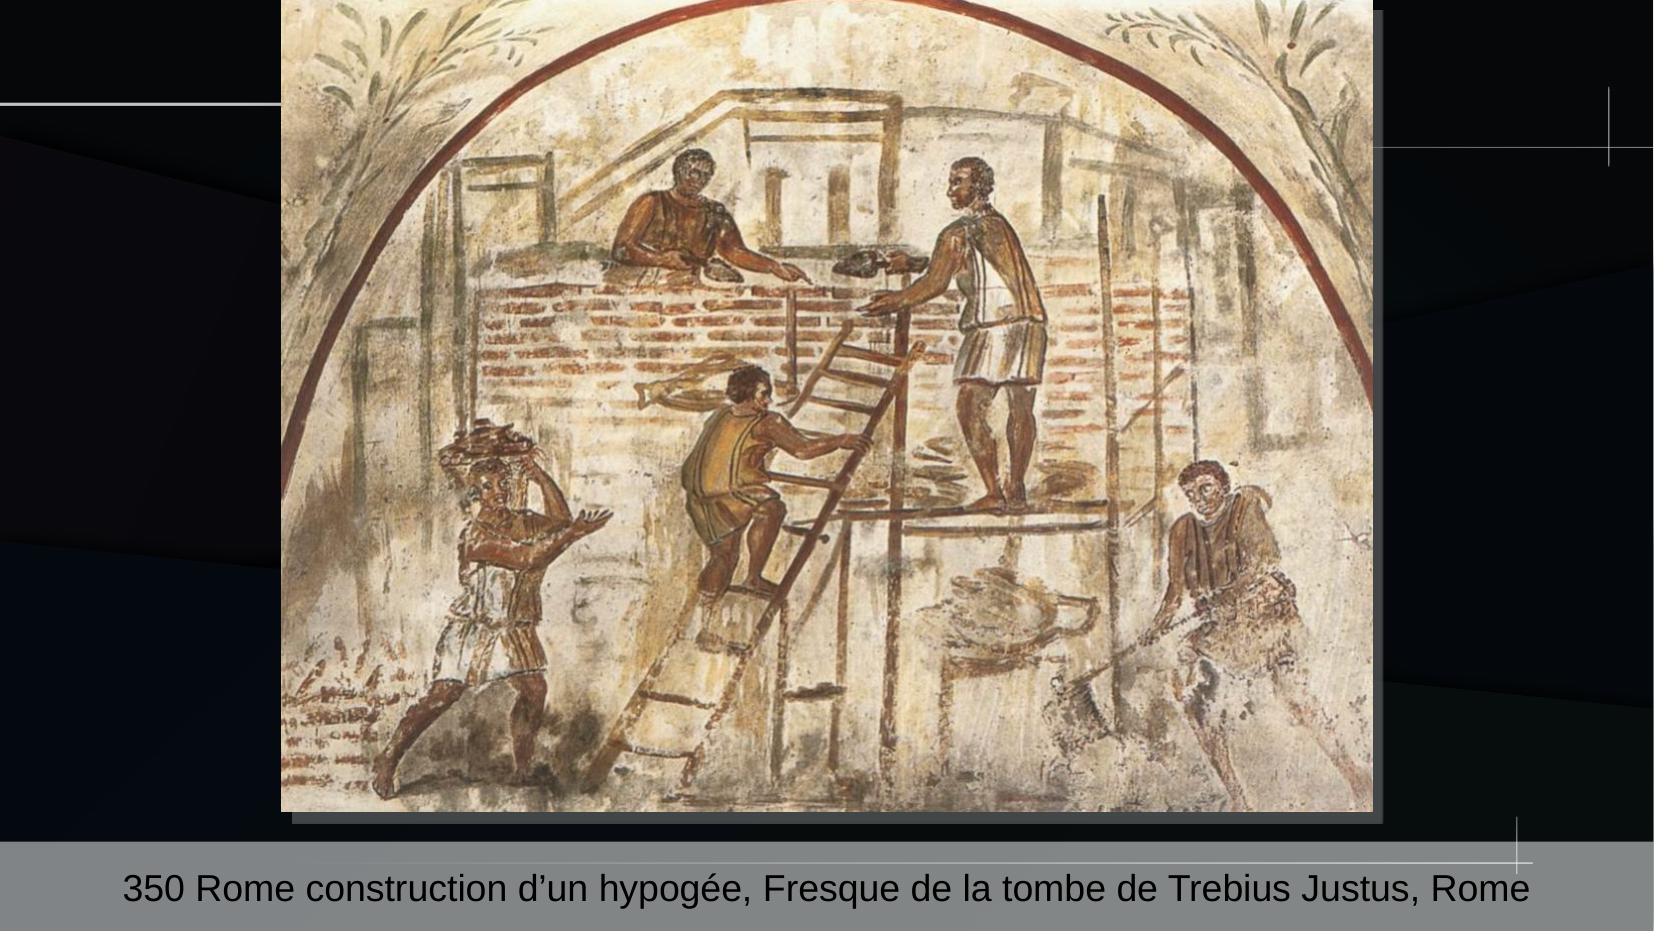

350 Rome construction d’un hypogée, Fresque de la tombe de Trebius Justus, Rome